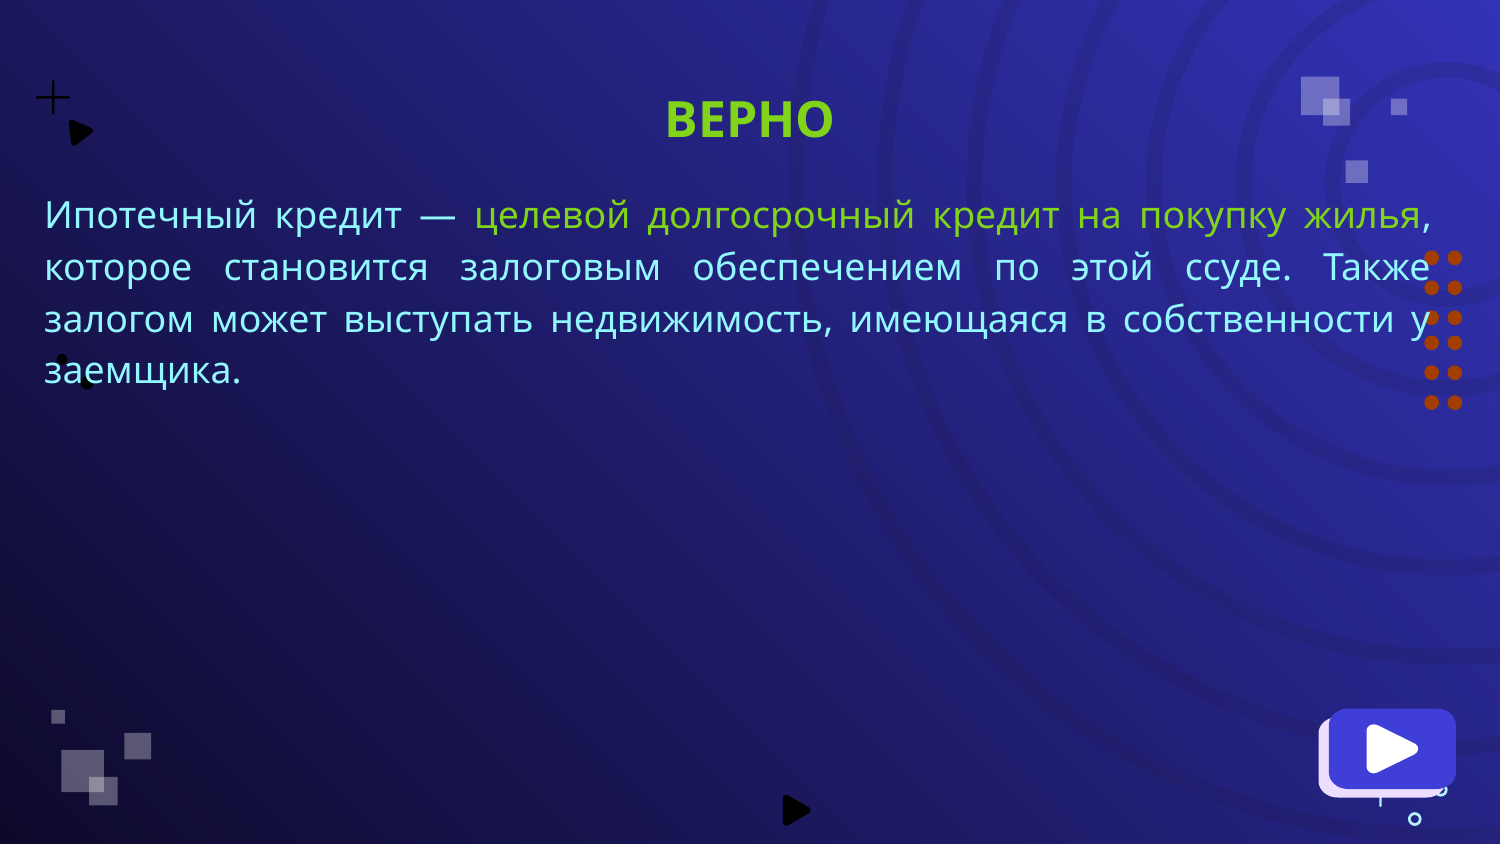

# ВЕРНО
Ипотечный кредит — целевой долгосрочный кредит на покупку жилья, которое становится залоговым обеспечением по этой ссуде. Также залогом может выступать недвижимость, имеющаяся в собственности у заемщика.